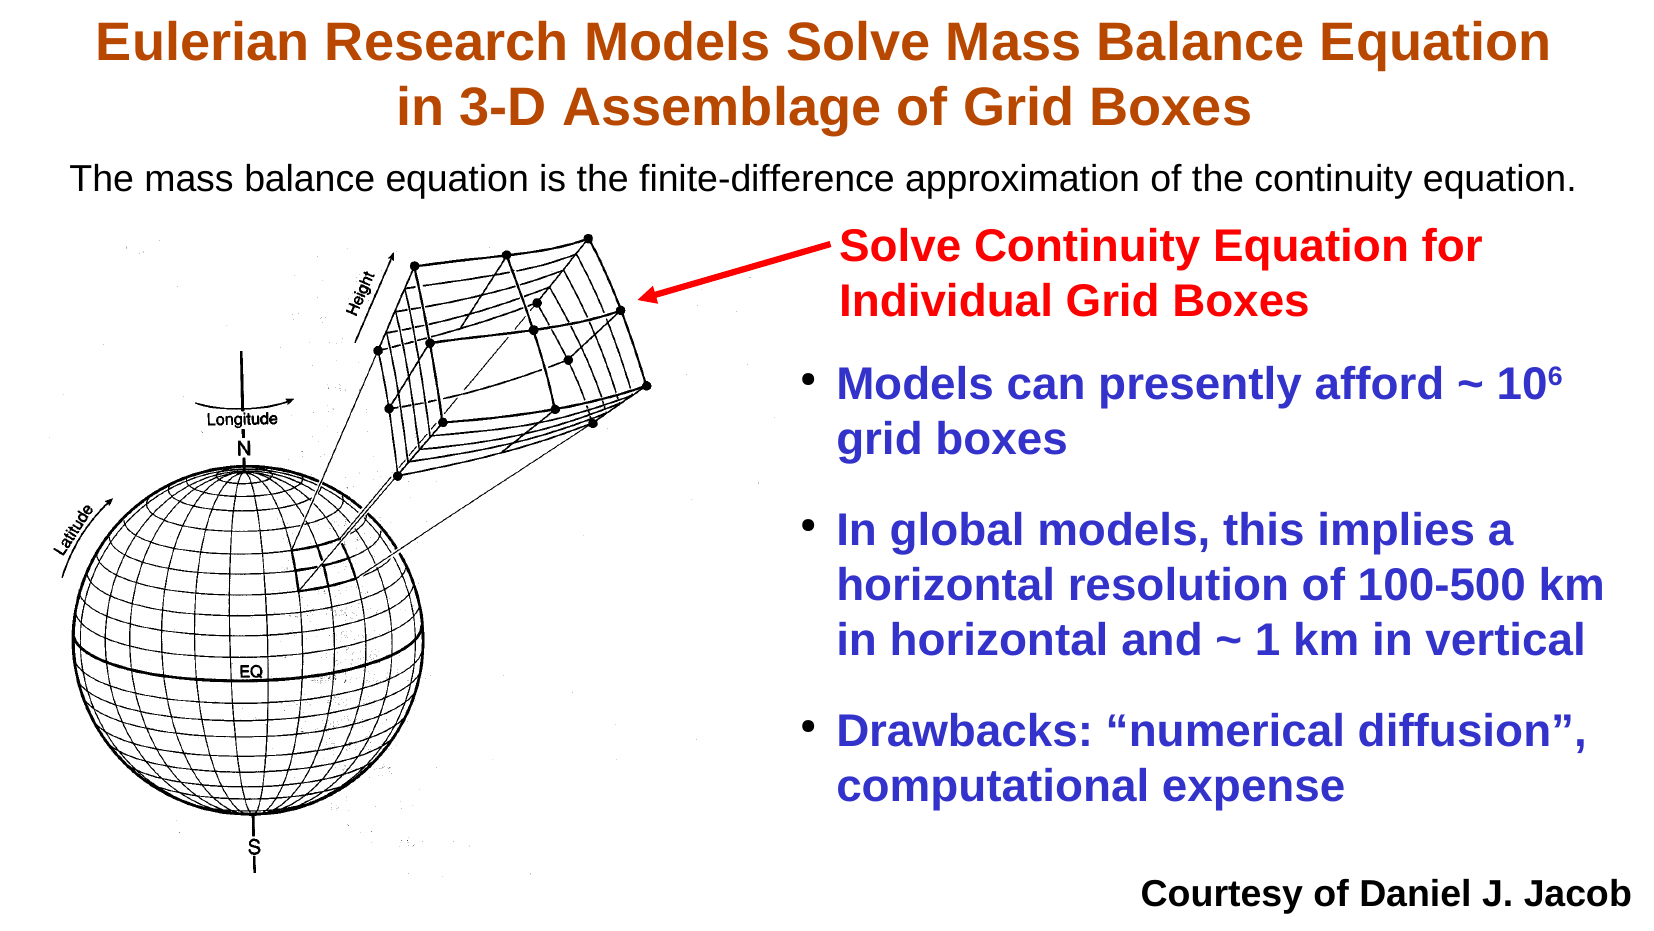

Eulerian Research Models Solve Mass Balance Equation
in 3-D Assemblage of Grid Boxes
The mass balance equation is the finite-difference approximation of the continuity equation.
Solve Continuity Equation for Individual Grid Boxes
Models can presently afford ~ 106 grid boxes
In global models, this implies a horizontal resolution of 100-500 km in horizontal and ~ 1 km in vertical
Drawbacks: “numerical diffusion”, computational expense
Courtesy of Daniel J. Jacob